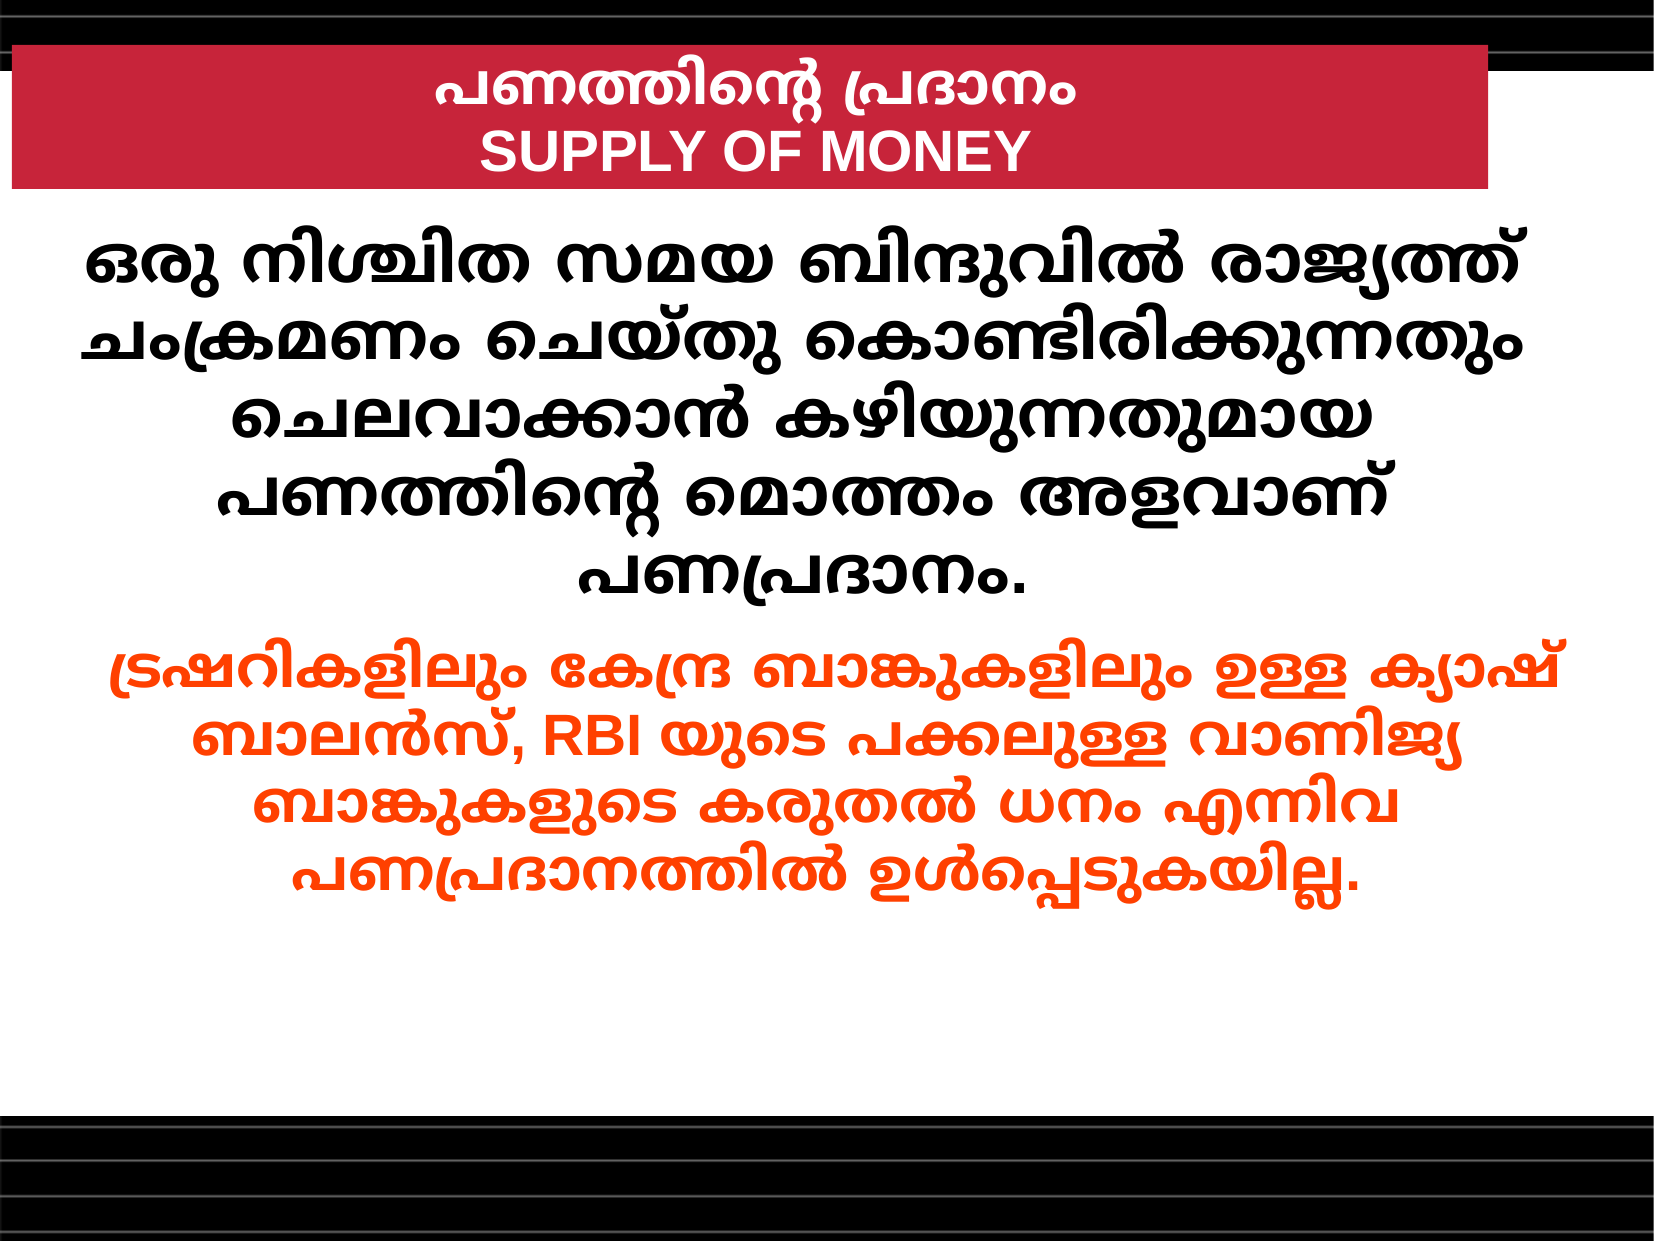

# പണത്തിന്റെ പ്രദാനം SUPPLY OF MONEY
ഒരു നിശ്ചിത സമയ ബിന്ദുവിൽ രാജ്യത്ത് ചംക്രമണം ചെയ്തു കൊണ്ടിരിക്കുന്നതും ചെലവാക്കാൻ കഴിയുന്നതുമായ പണത്തിന്റെ മൊത്തം അളവാണ് പണപ്രദാനം.
 ട്രഷറികളിലും കേന്ദ്ര ബാങ്കുകളിലും ഉള്ള ക്യാഷ് ബാലൻസ്, RBI യുടെ പക്കലുള്ള വാണിജ്യ ബാങ്കുകളുടെ കരുതൽ ധനം എന്നിവ പണപ്രദാനത്തിൽ ഉൾപ്പെടുകയില്ല.